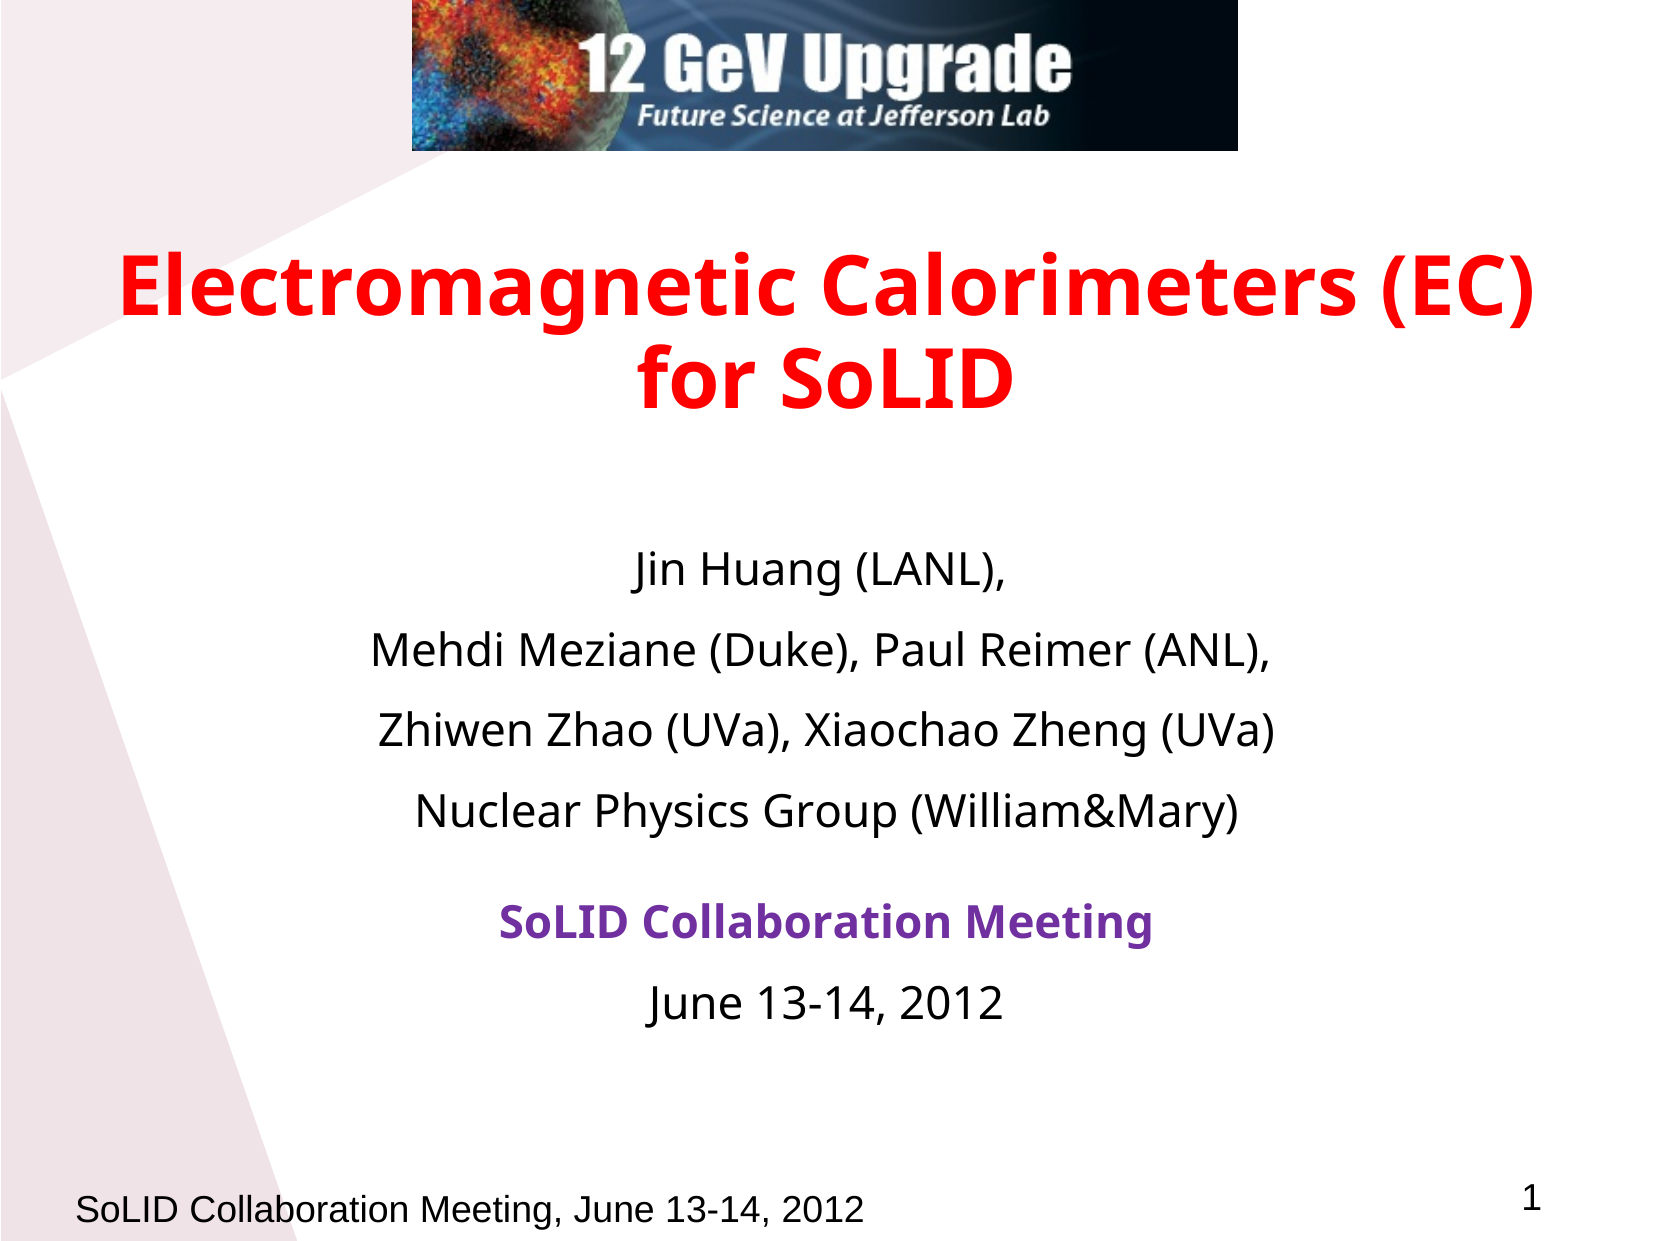

# Electromagnetic Calorimeters (EC) for SoLID
Jin Huang (LANL),
Mehdi Meziane (Duke), Paul Reimer (ANL),
Zhiwen Zhao (UVa), Xiaochao Zheng (UVa)
Nuclear Physics Group (William&Mary)
SoLID Collaboration Meeting
June 13-14, 2012
1